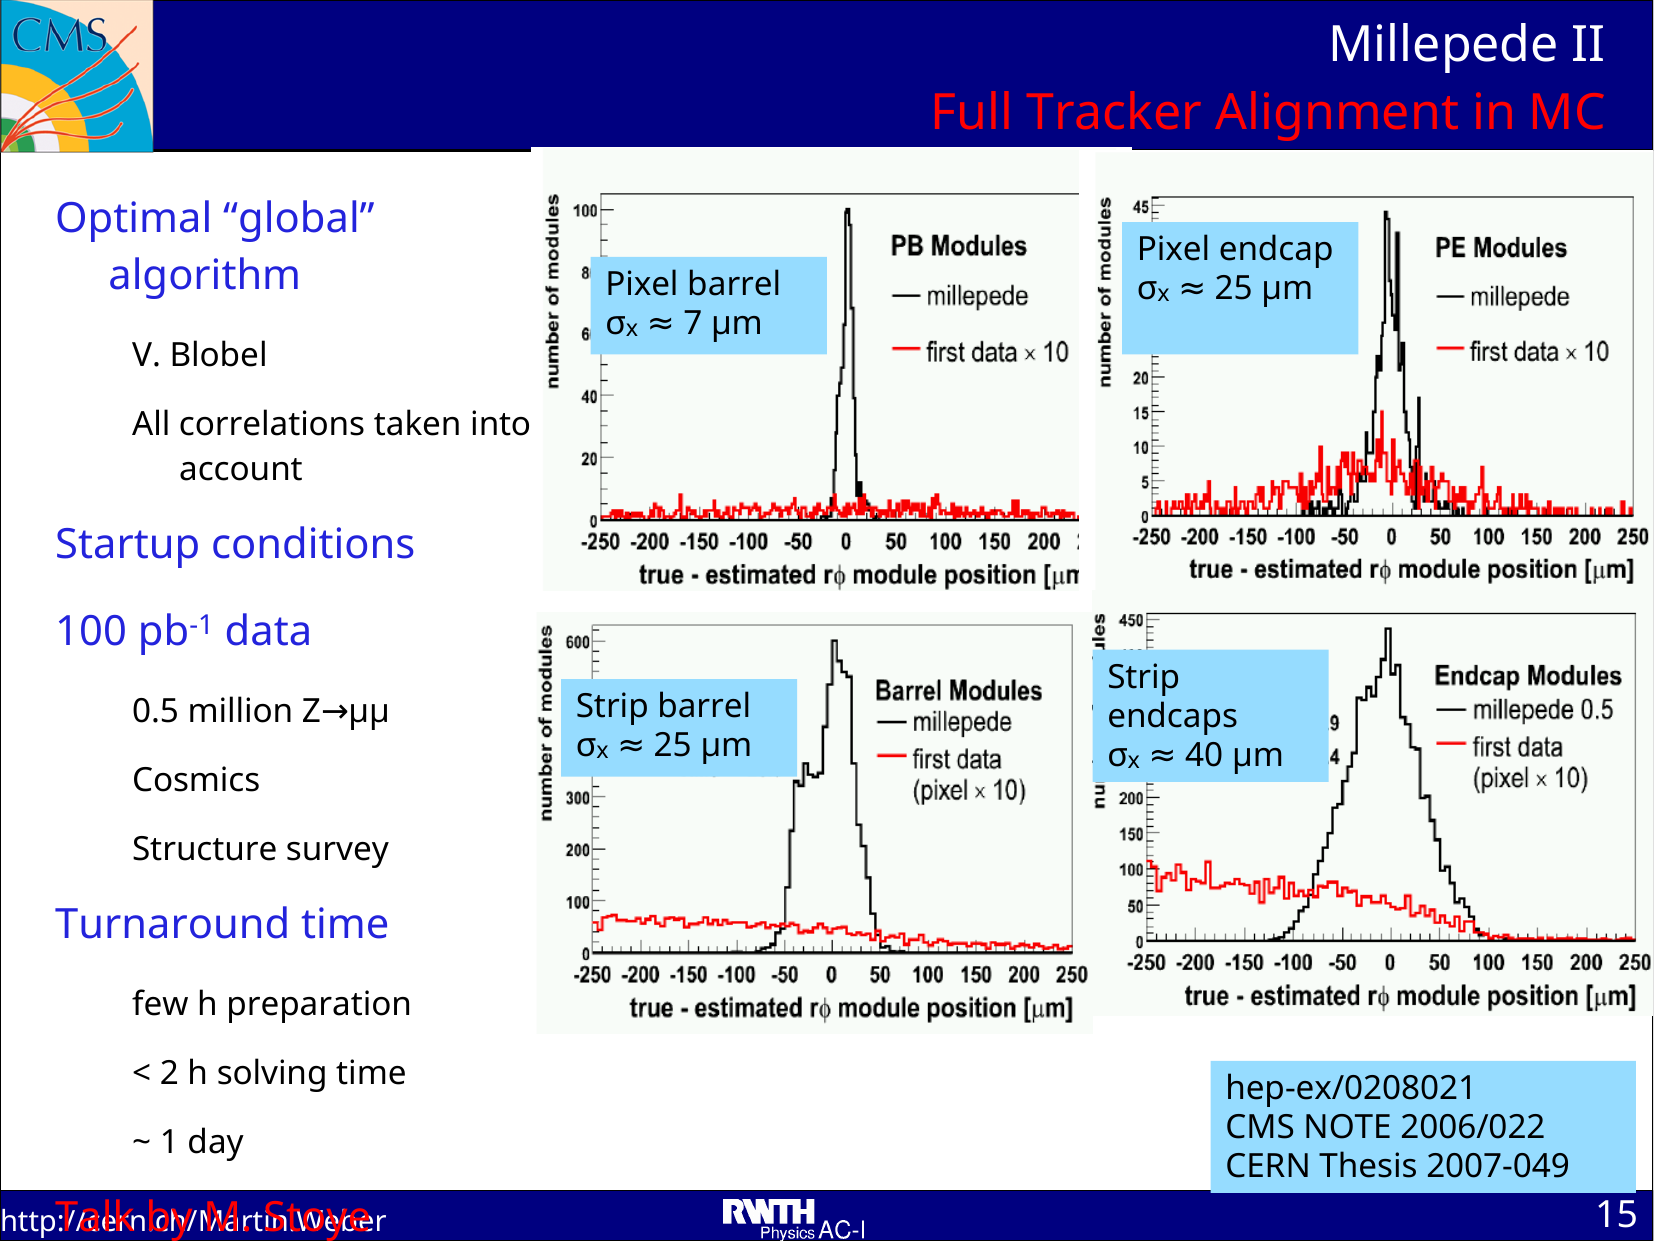

# Millepede II Full Tracker Alignment in MC
Optimal “global” algorithm
V. Blobel
All correlations taken into account
Startup conditions
100 pb-1 data
0.5 million Z→µµ
Cosmics
Structure survey
Turnaround time
few h preparation
< 2 h solving time
~ 1 day
Talk by M. Stoye
Pixel endcap
σx ≈ 25 µm
Pixel barrel
σx ≈ 7 µm
Strip endcaps
σx ≈ 40 µm
Strip barrel
σx ≈ 25 µm
hep-ex/0208021
CMS NOTE 2006/022
CERN Thesis 2007-049